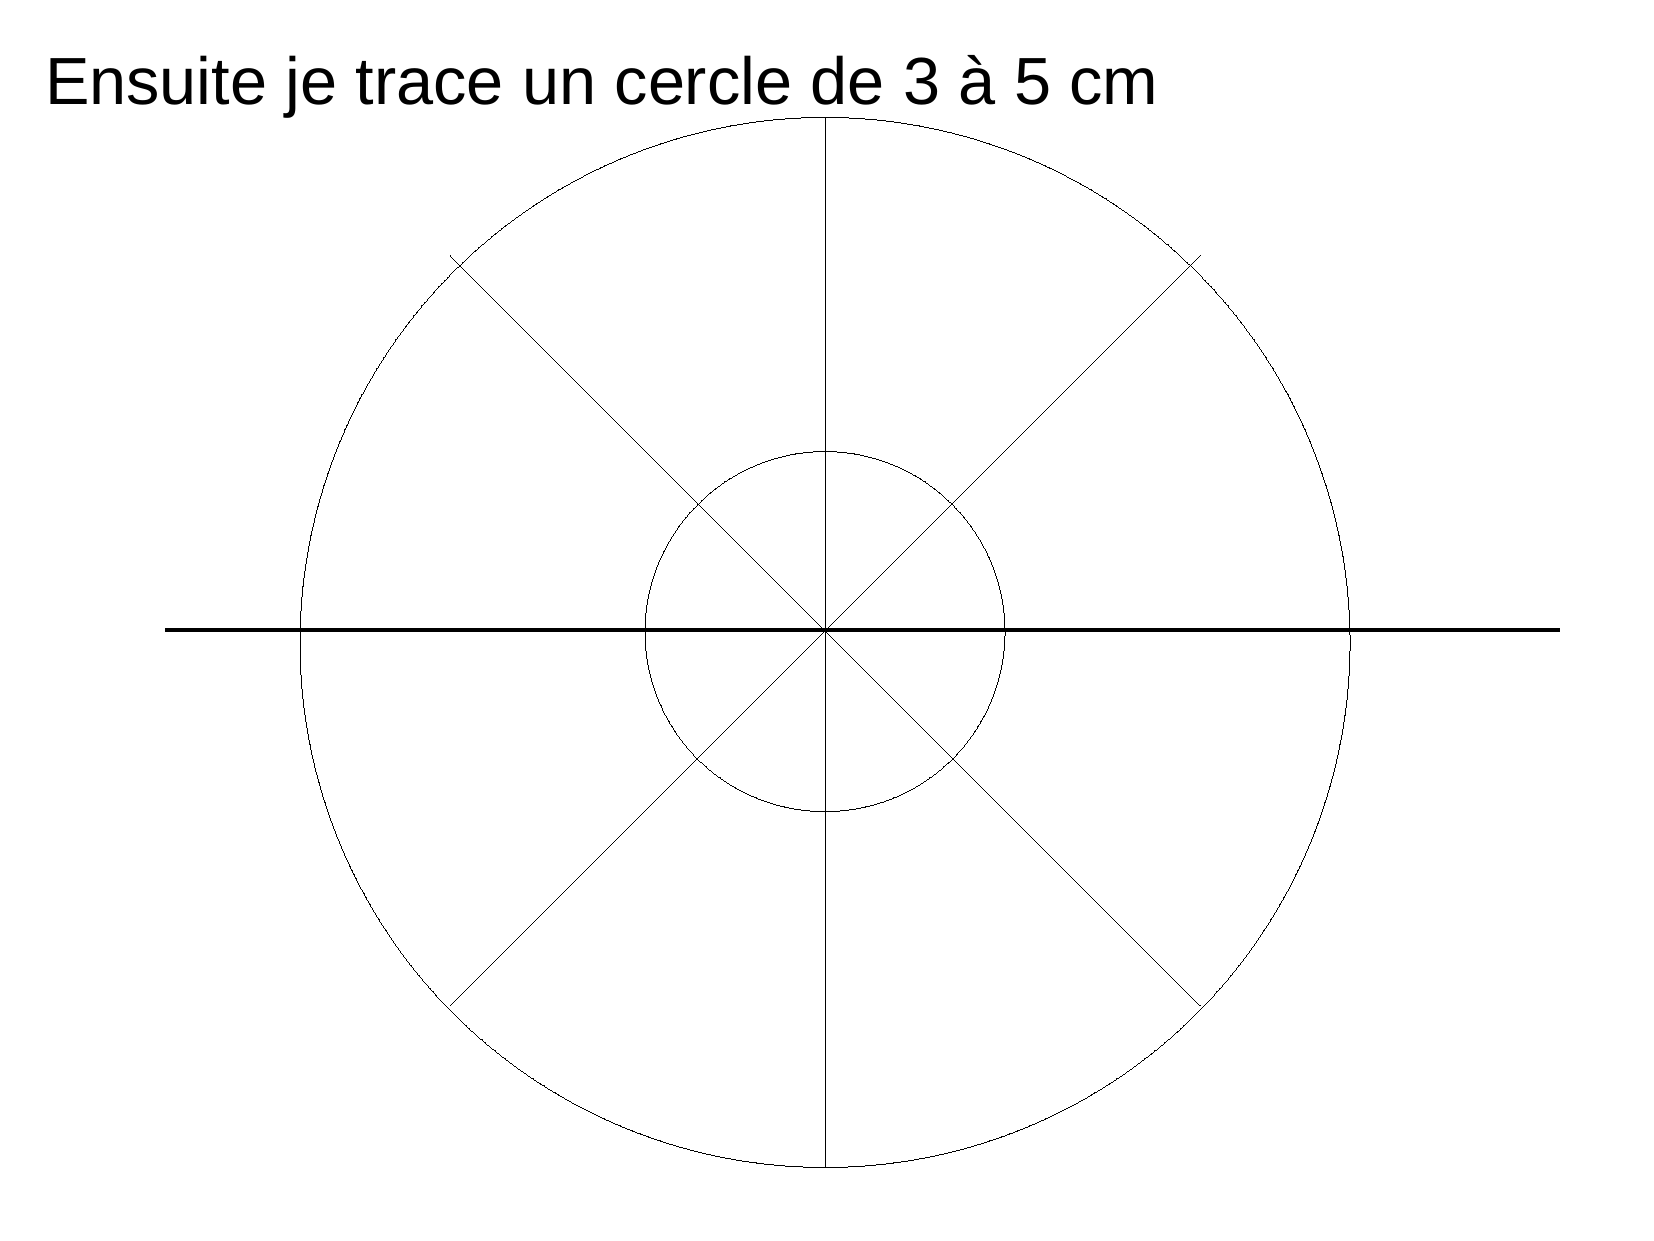

# Ensuite je trace un cercle de 3 à 5 cm